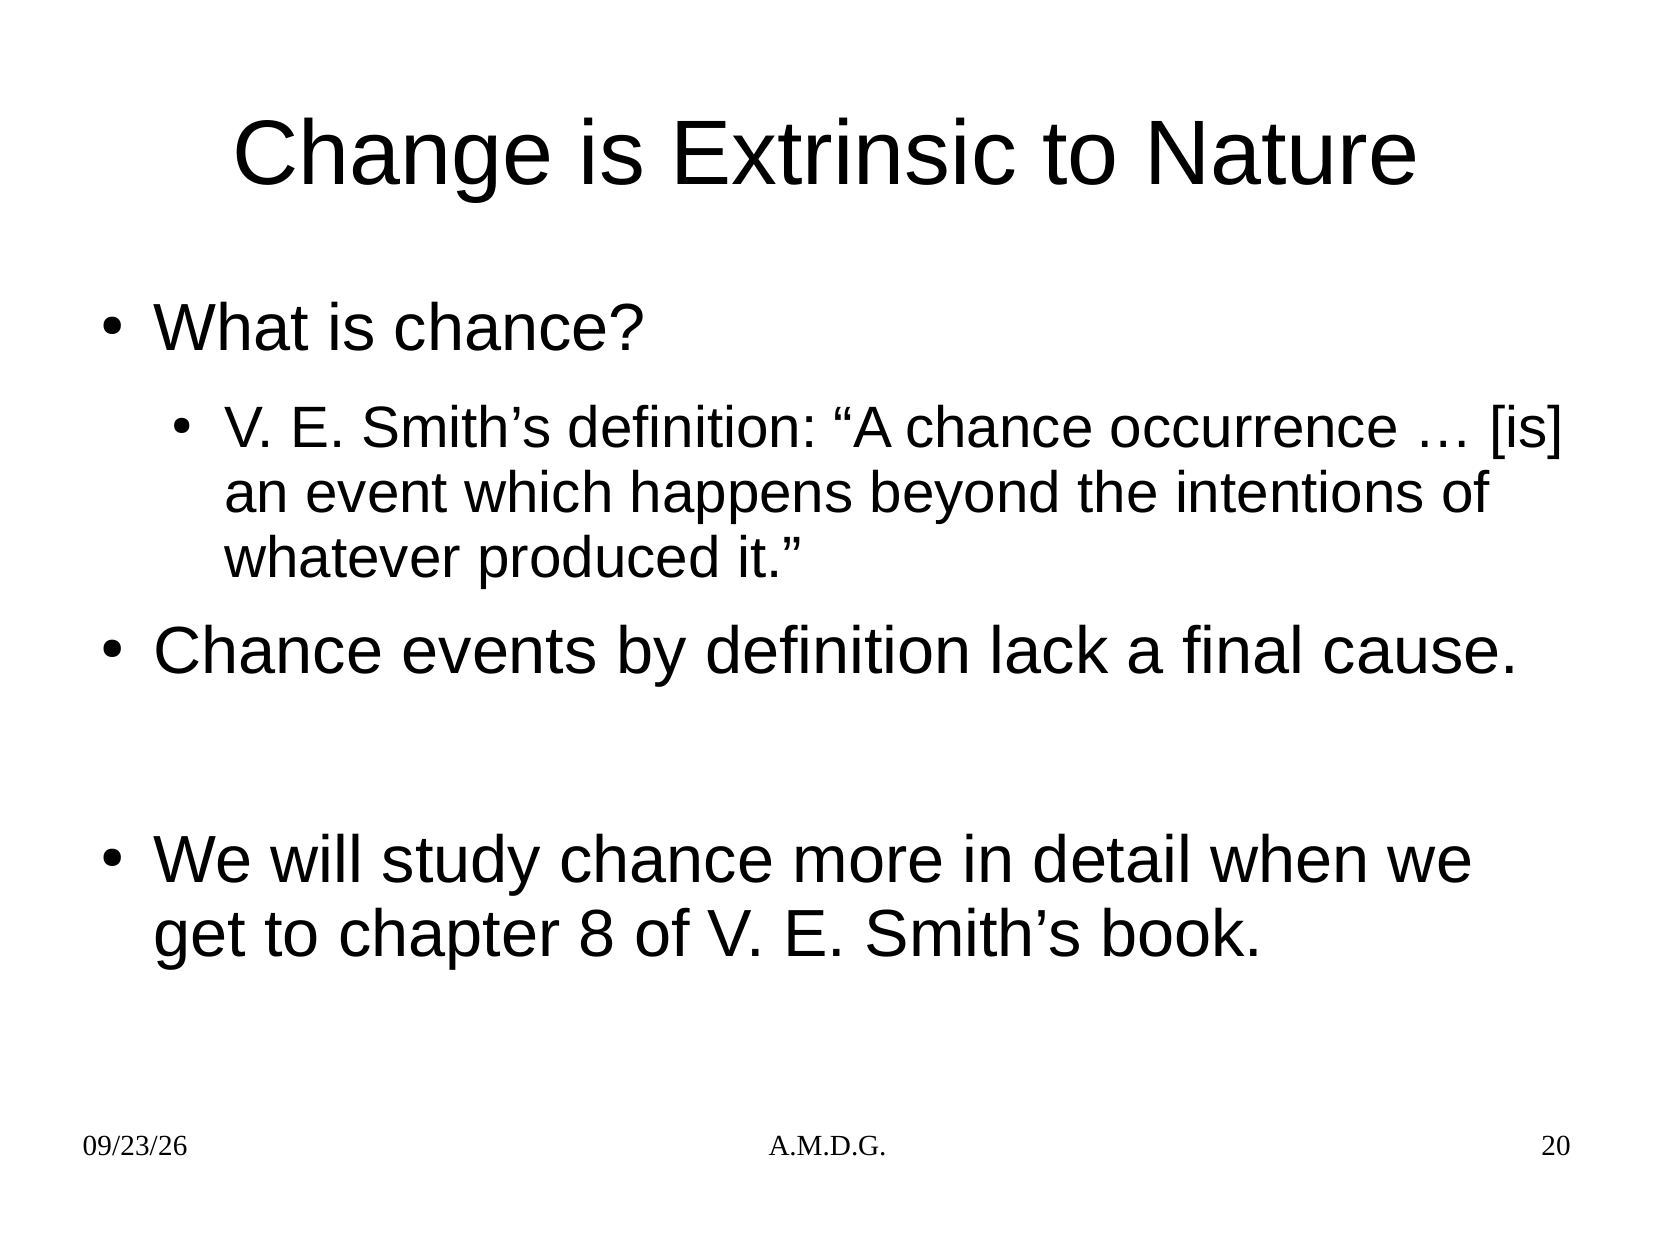

Change is Extrinsic to Nature
# What is chance?
V. E. Smith’s definition: “A chance occurrence … [is] an event which happens beyond the intentions of whatever produced it.”
Chance events by definition lack a final cause.
We will study chance more in detail when we get to chapter 8 of V. E. Smith’s book.
A.M.D.G.
20